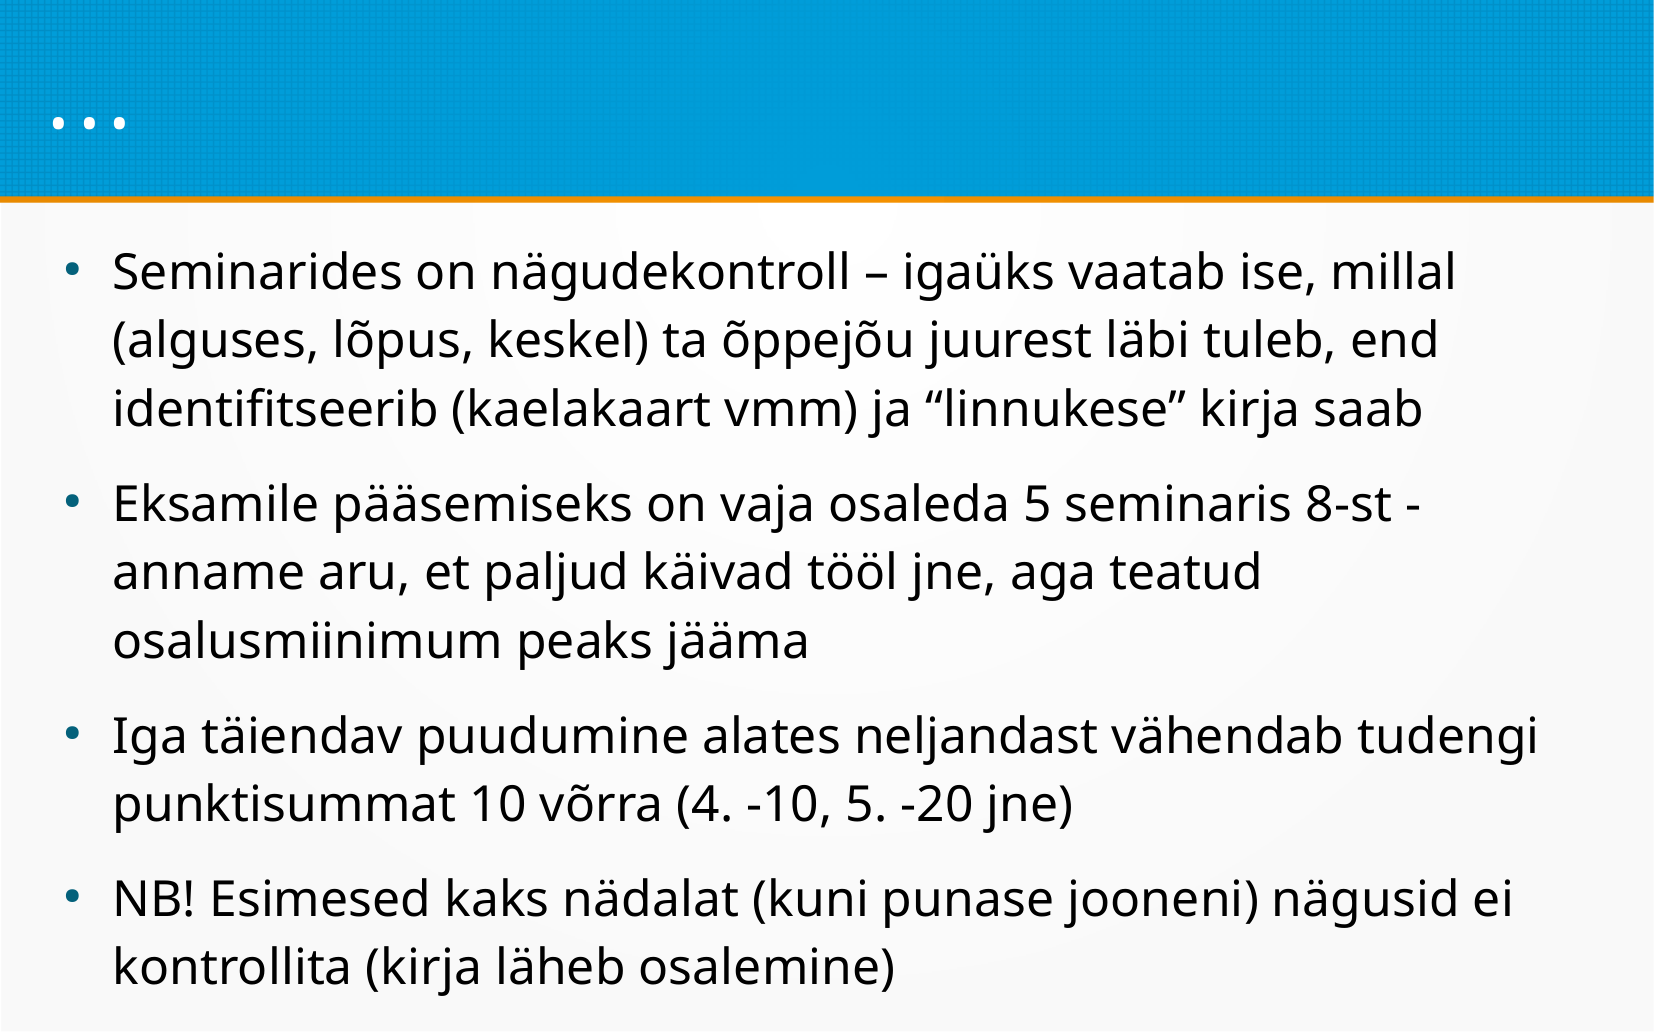

# ...
Seminarides on nägudekontroll – igaüks vaatab ise, millal (alguses, lõpus, keskel) ta õppejõu juurest läbi tuleb, end identifitseerib (kaelakaart vmm) ja “linnukese” kirja saab
Eksamile pääsemiseks on vaja osaleda 5 seminaris 8-st - anname aru, et paljud käivad tööl jne, aga teatud osalusmiinimum peaks jääma
Iga täiendav puudumine alates neljandast vähendab tudengi punktisummat 10 võrra (4. -10, 5. -20 jne)
NB! Esimesed kaks nädalat (kuni punase jooneni) nägusid ei kontrollita (kirja läheb osalemine)